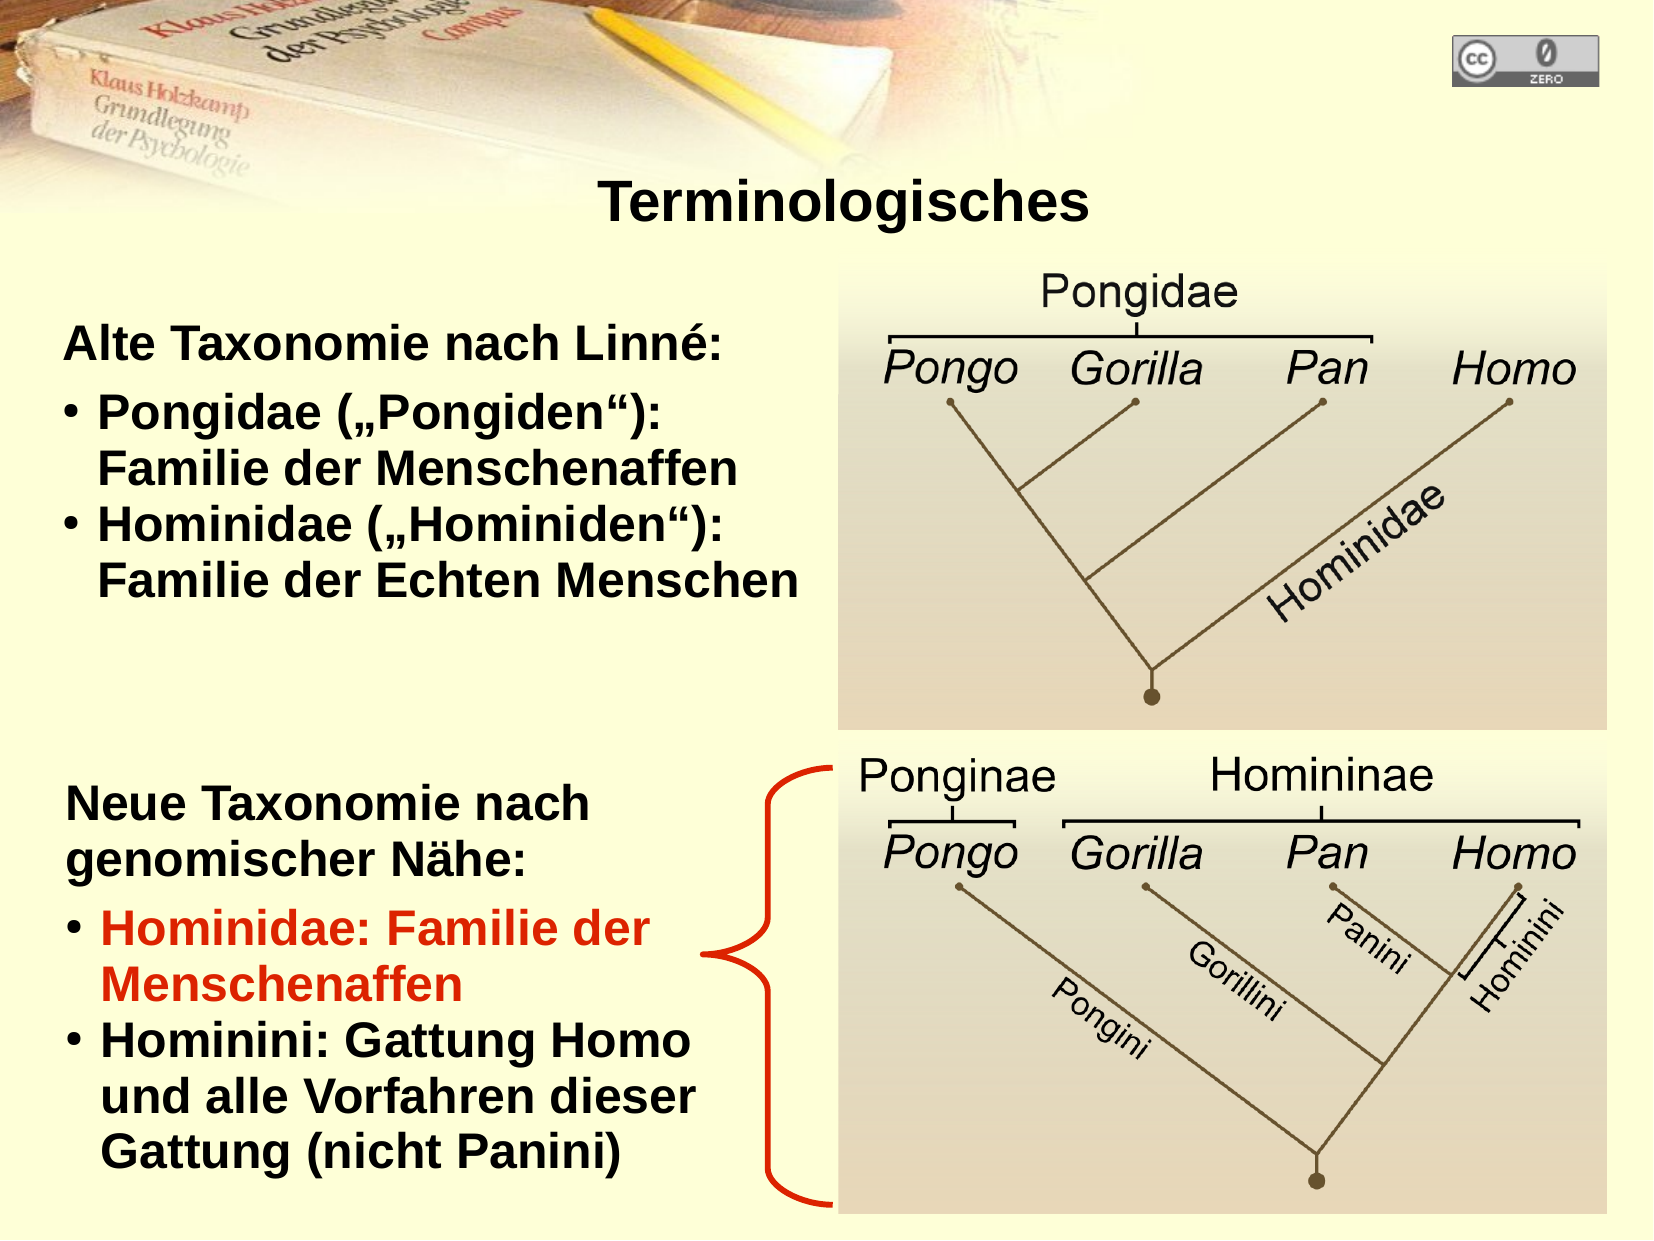

# Terminologisches
Alte Taxonomie nach Linné:
Pongidae („Pongiden“):
Familie der Menschenaffen
Hominidae („Hominiden“): Familie der Echten Menschen
Neue Taxonomie nach genomischer Nähe:
Hominidae: Familie der Menschenaffen
Hominini: Gattung Homo und alle Vorfahren dieser Gattung (nicht Panini)